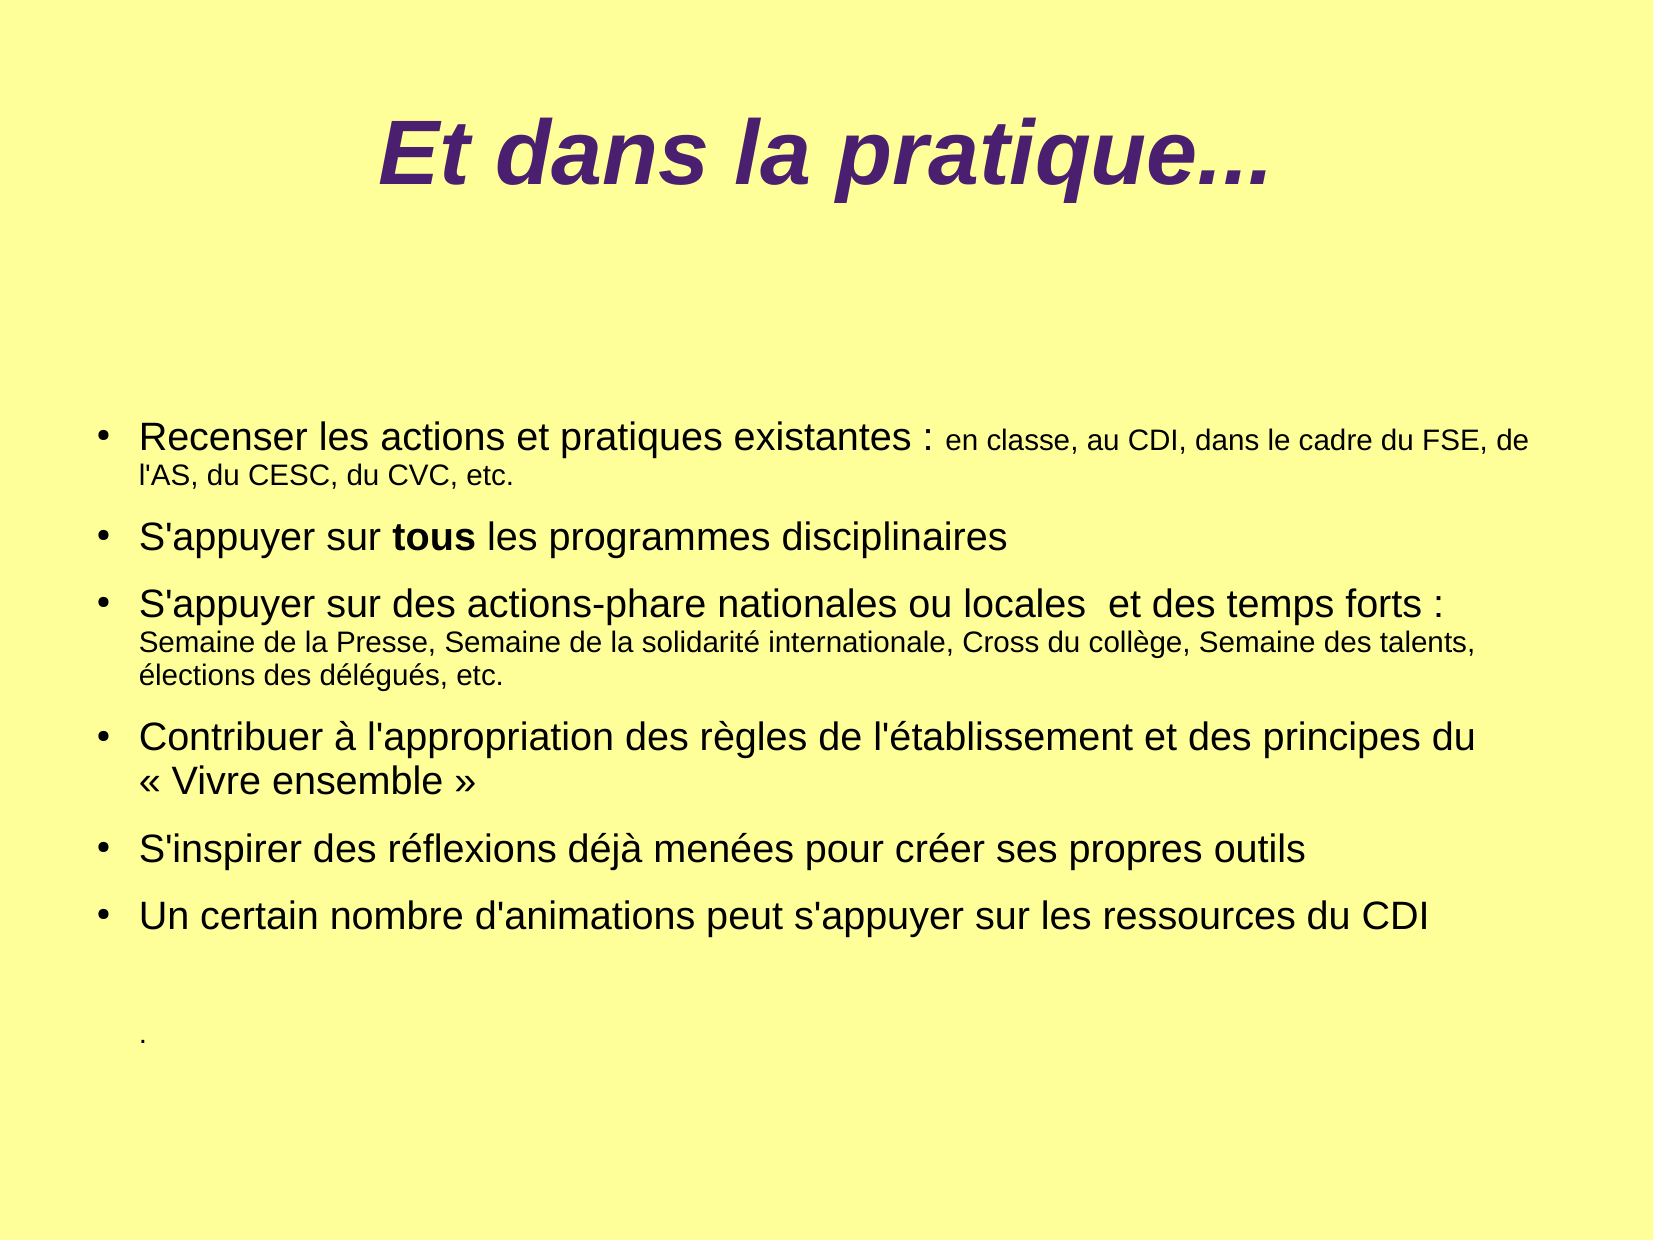

# Et dans la pratique...
Recenser les actions et pratiques existantes : en classe, au CDI, dans le cadre du FSE, de l'AS, du CESC, du CVC, etc.
S'appuyer sur tous les programmes disciplinaires
S'appuyer sur des actions-phare nationales ou locales  et des temps forts : Semaine de la Presse, Semaine de la solidarité internationale, Cross du collège, Semaine des talents, élections des délégués, etc.
Contribuer à l'appropriation des règles de l'établissement et des principes du « Vivre ensemble »
S'inspirer des réflexions déjà menées pour créer ses propres outils
Un certain nombre d'animations peut s'appuyer sur les ressources du CDI
.